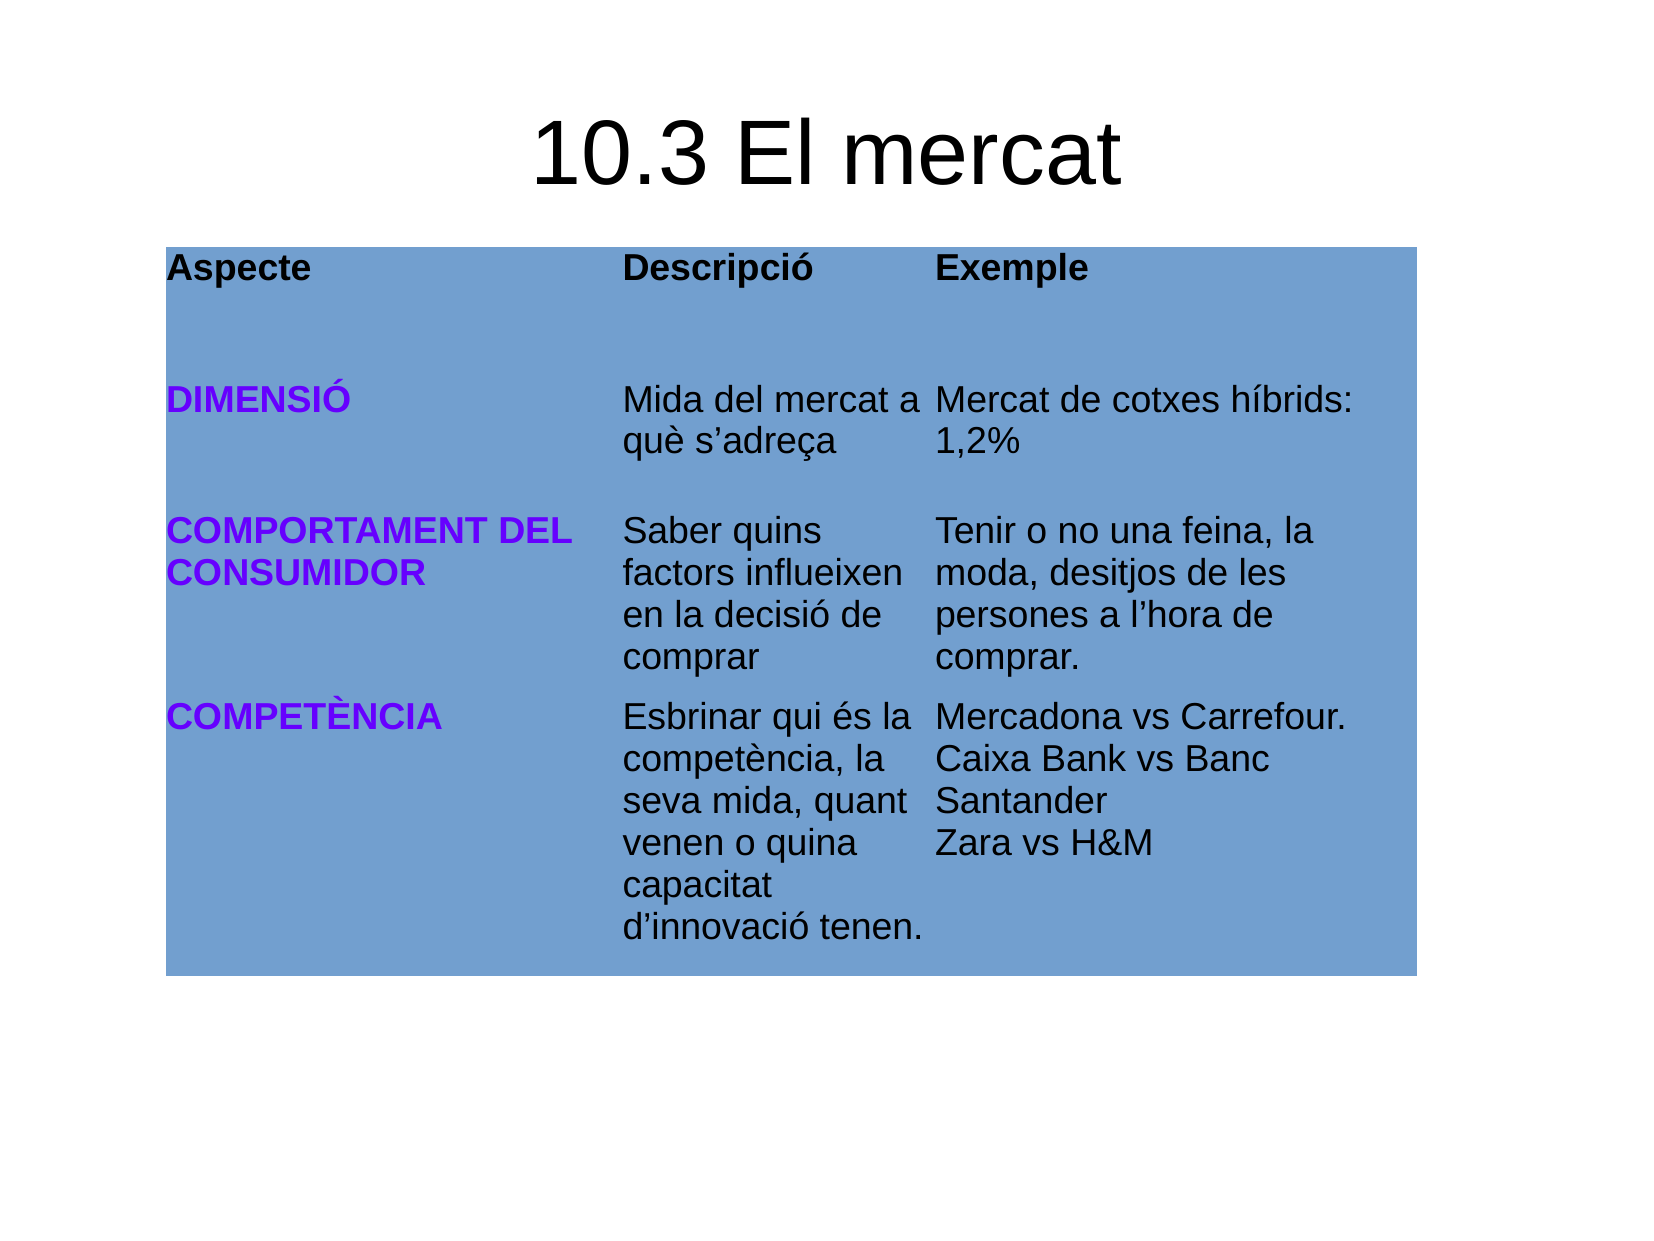

# 10.3 El mercat
| Aspecte | Descripció | Exemple |
| --- | --- | --- |
| DIMENSIÓ | Mida del mercat a què s’adreça | Mercat de cotxes híbrids: 1,2% |
| COMPORTAMENT DEL CONSUMIDOR | Saber quins factors influeixen en la decisió de comprar | Tenir o no una feina, la moda, desitjos de les persones a l’hora de comprar. |
| COMPETÈNCIA | Esbrinar qui és la competència, la seva mida, quant venen o quina capacitat d’innovació tenen. | Mercadona vs Carrefour. Caixa Bank vs Banc Santander Zara vs H&M |